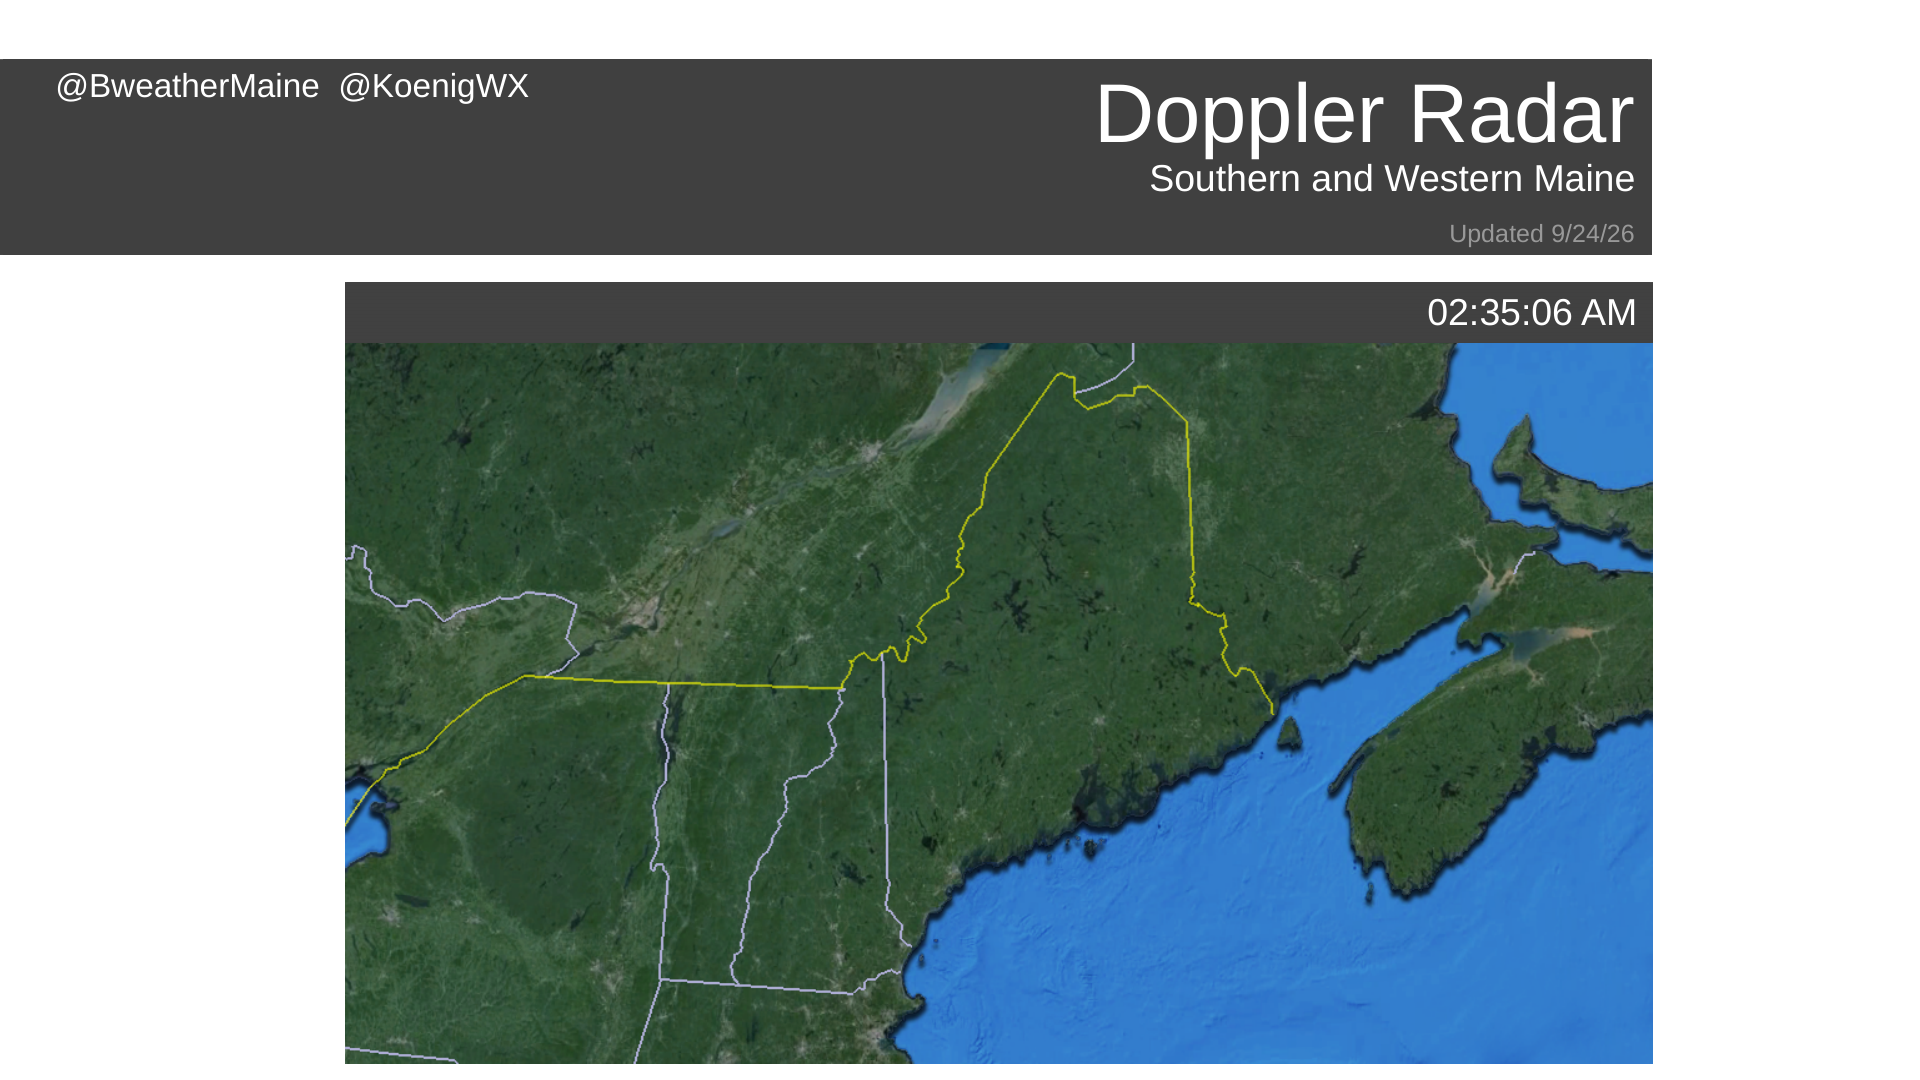

@BweatherMaine @KoenigWX
Doppler Radar
Southern and Western Maine
Updated
02:48:27 AM